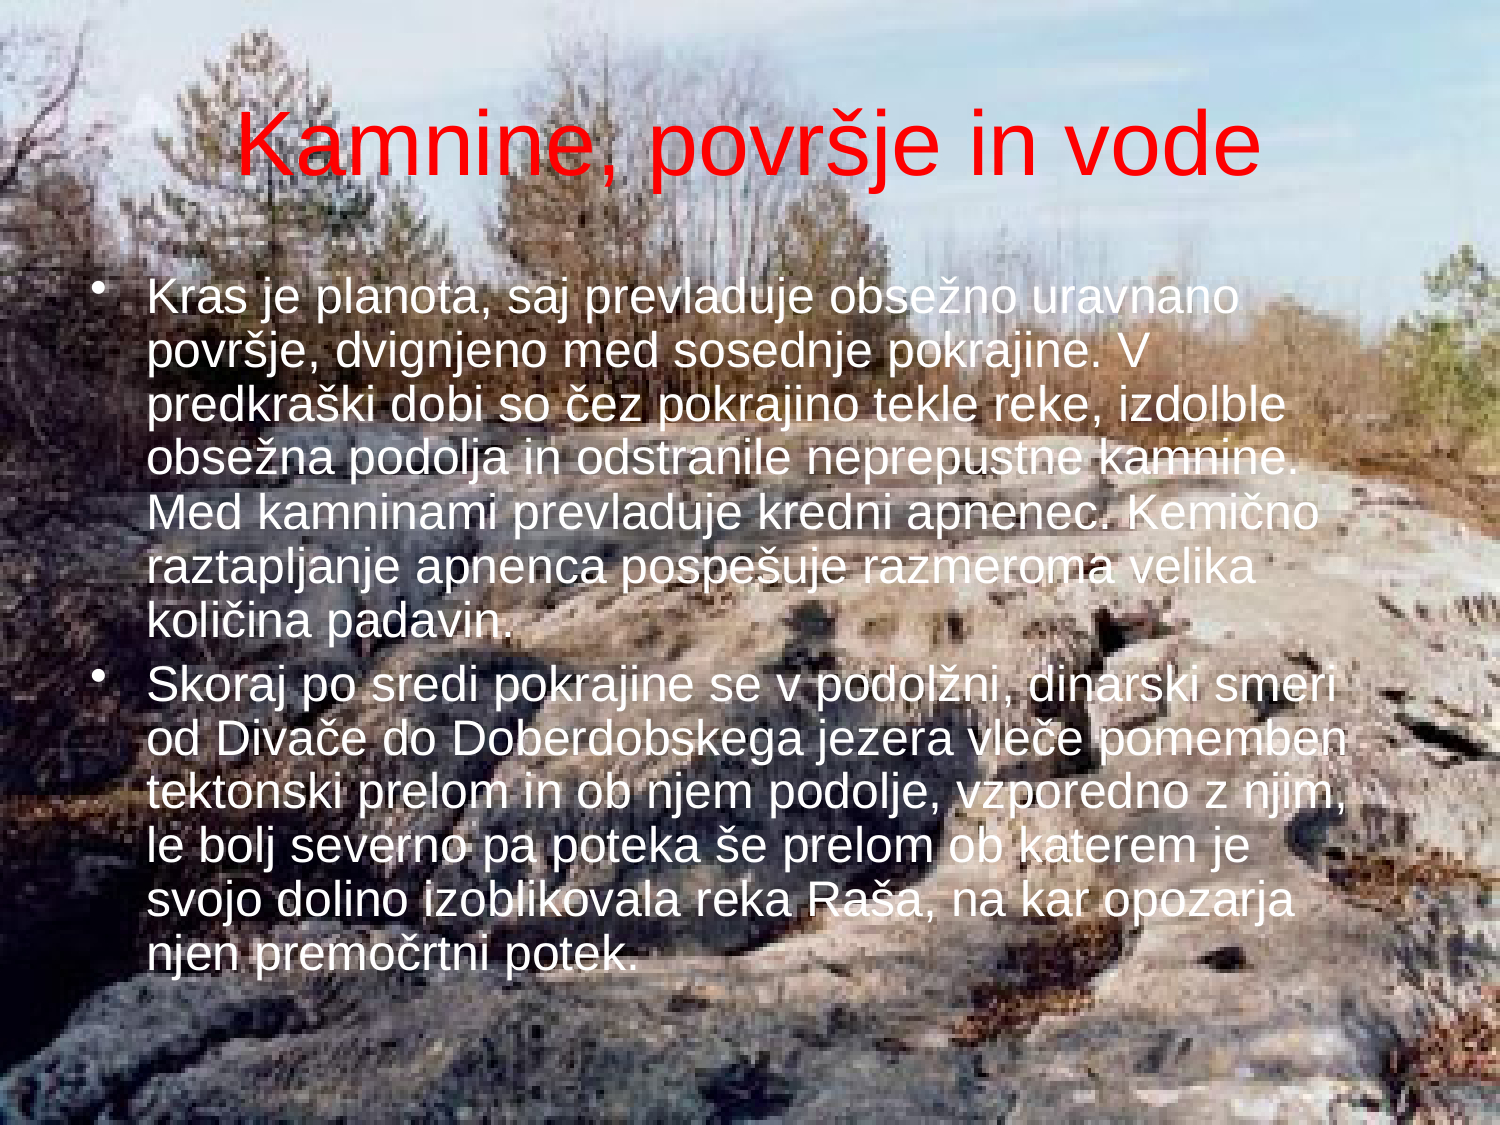

# Kamnine, površje in vode
Kras je planota, saj prevladuje obsežno uravnano površje, dvignjeno med sosednje pokrajine. V predkraški dobi so čez pokrajino tekle reke, izdolble obsežna podolja in odstranile neprepustne kamnine. Med kamninami prevladuje kredni apnenec. Kemično raztapljanje apnenca pospešuje razmeroma velika količina padavin.
Skoraj po sredi pokrajine se v podolžni, dinarski smeri od Divače do Doberdobskega jezera vleče pomemben tektonski prelom in ob njem podolje, vzporedno z njim, le bolj severno pa poteka še prelom ob katerem je svojo dolino izoblikovala reka Raša, na kar opozarja njen premočrtni potek.